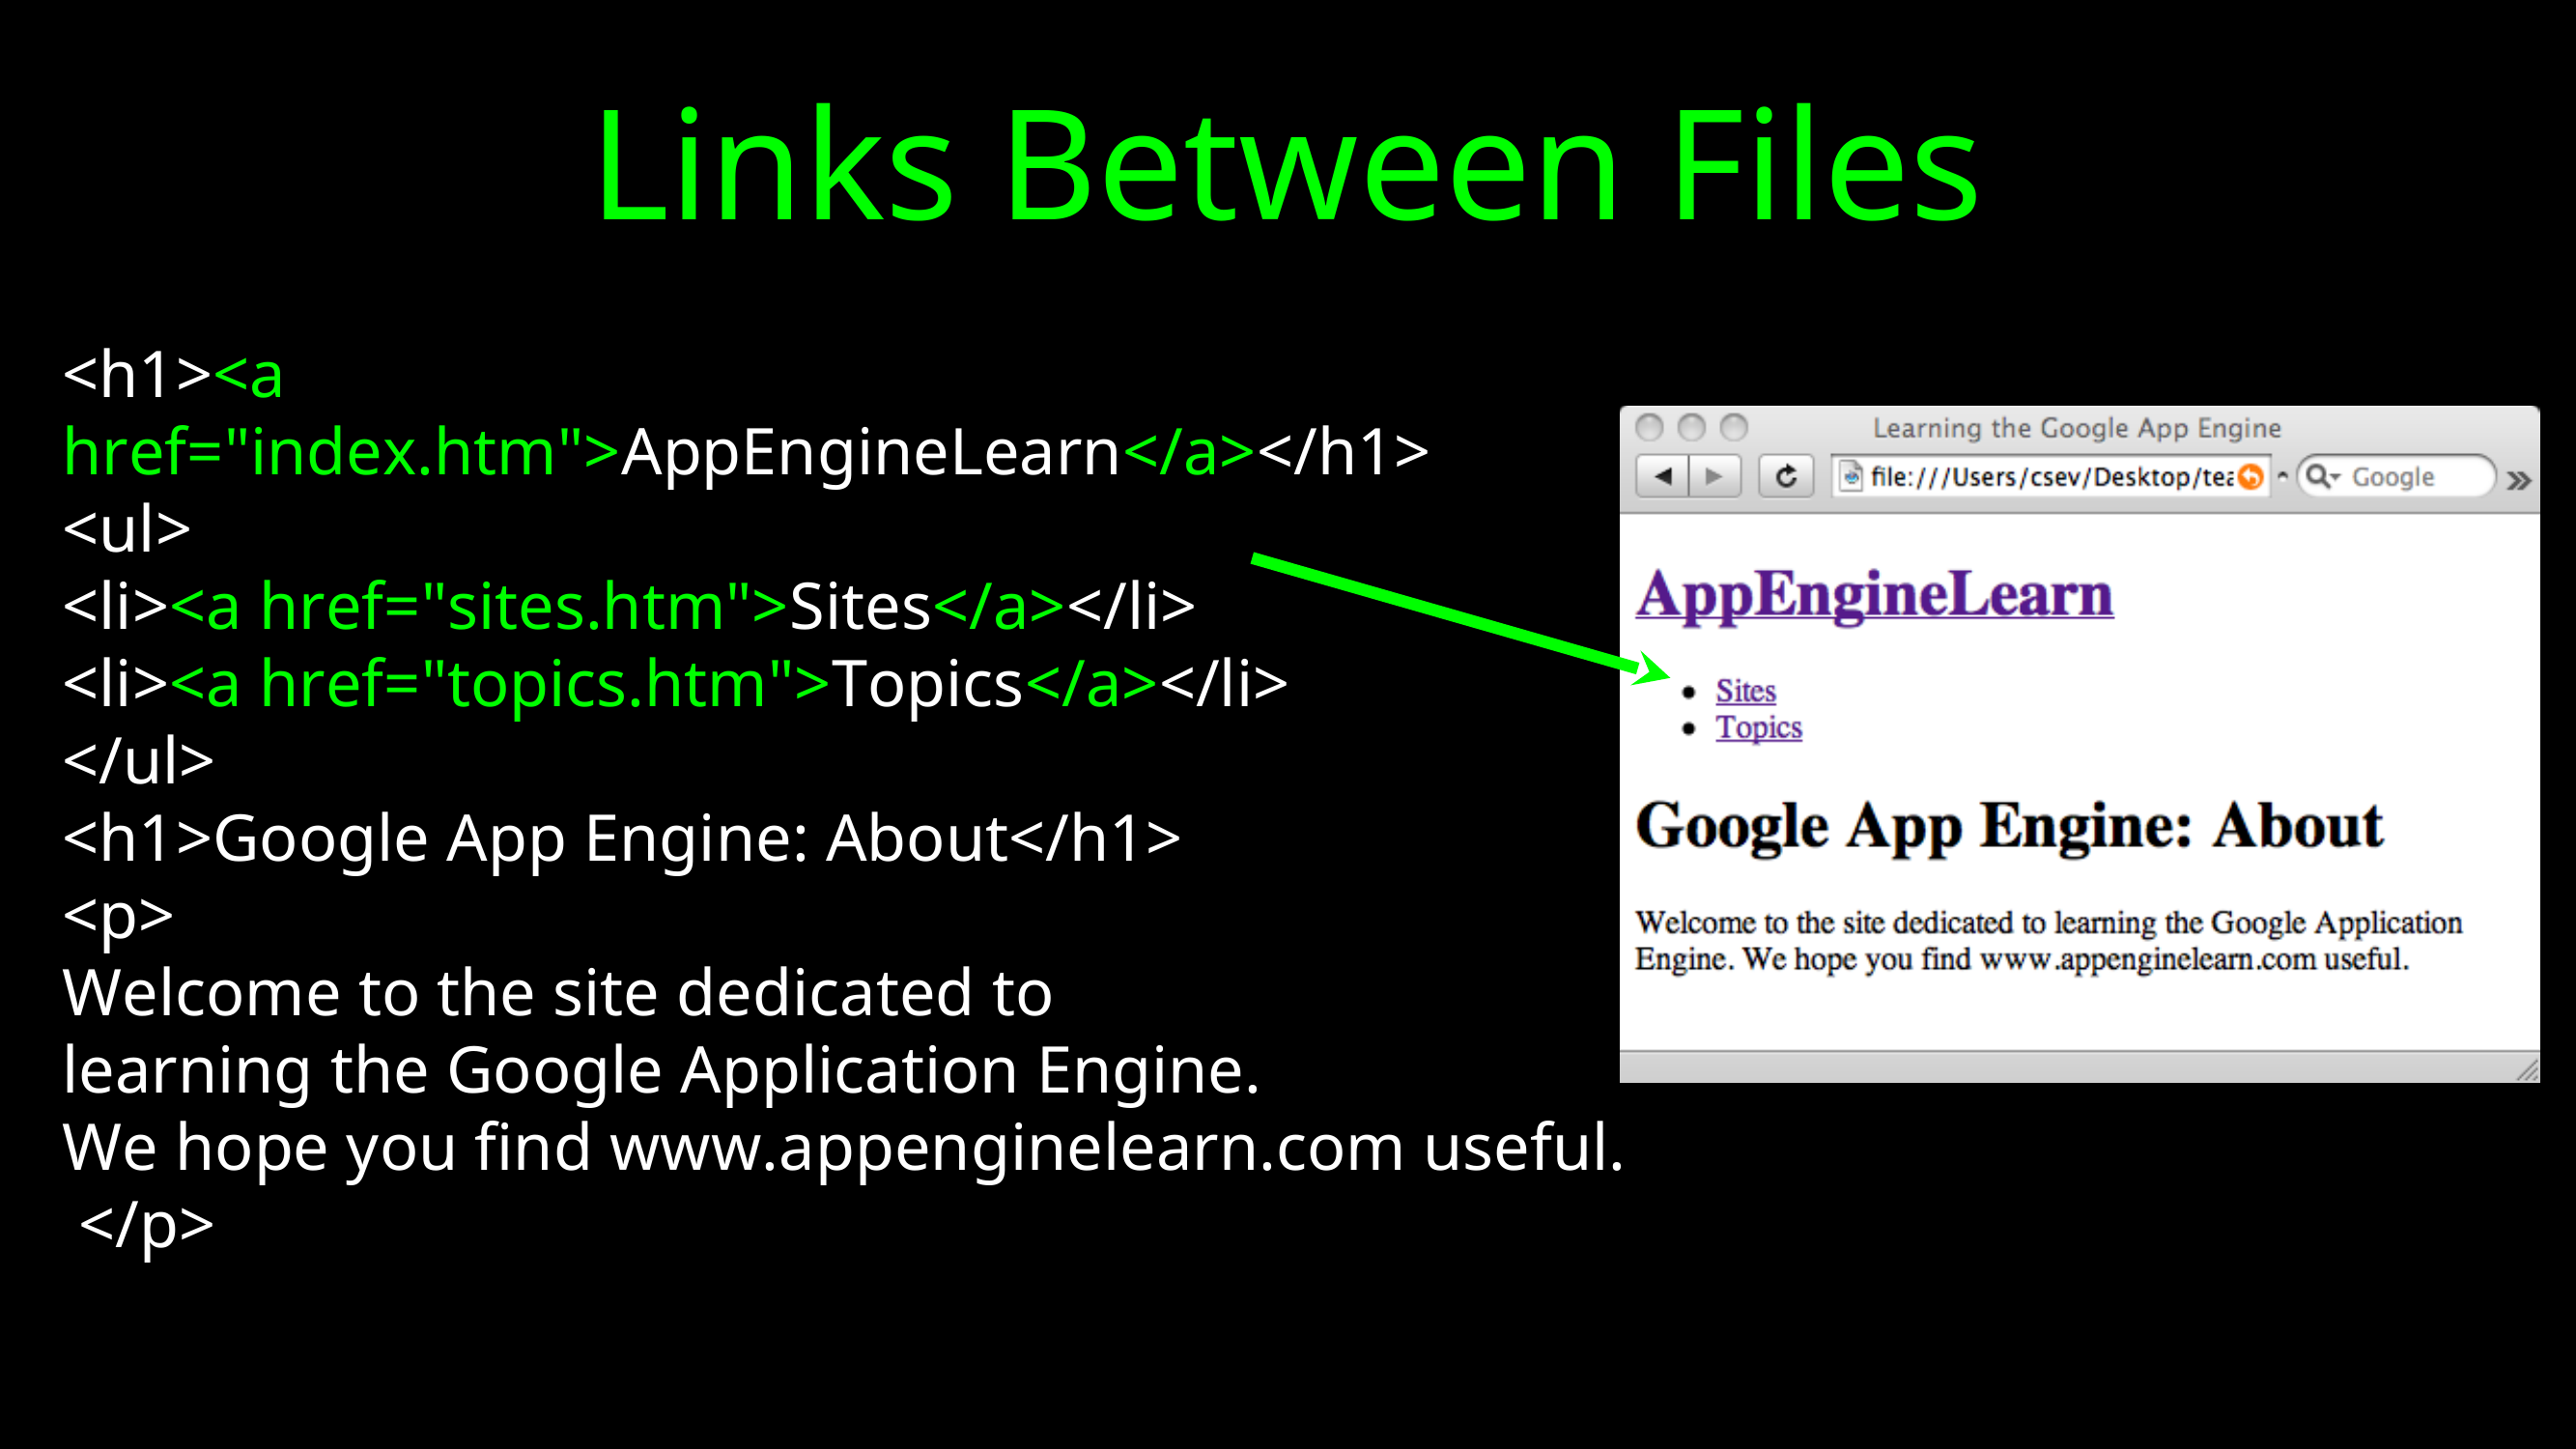

# Links Between Files
<h1><a href="index.htm">AppEngineLearn</a></h1>
<ul>
<li><a href="sites.htm">Sites</a></li>
<li><a href="topics.htm">Topics</a></li>
</ul>
<h1>Google App Engine: About</h1>
<p>
Welcome to the site dedicated to
learning the Google Application Engine.
We hope you find www.appenginelearn.com useful. </p>